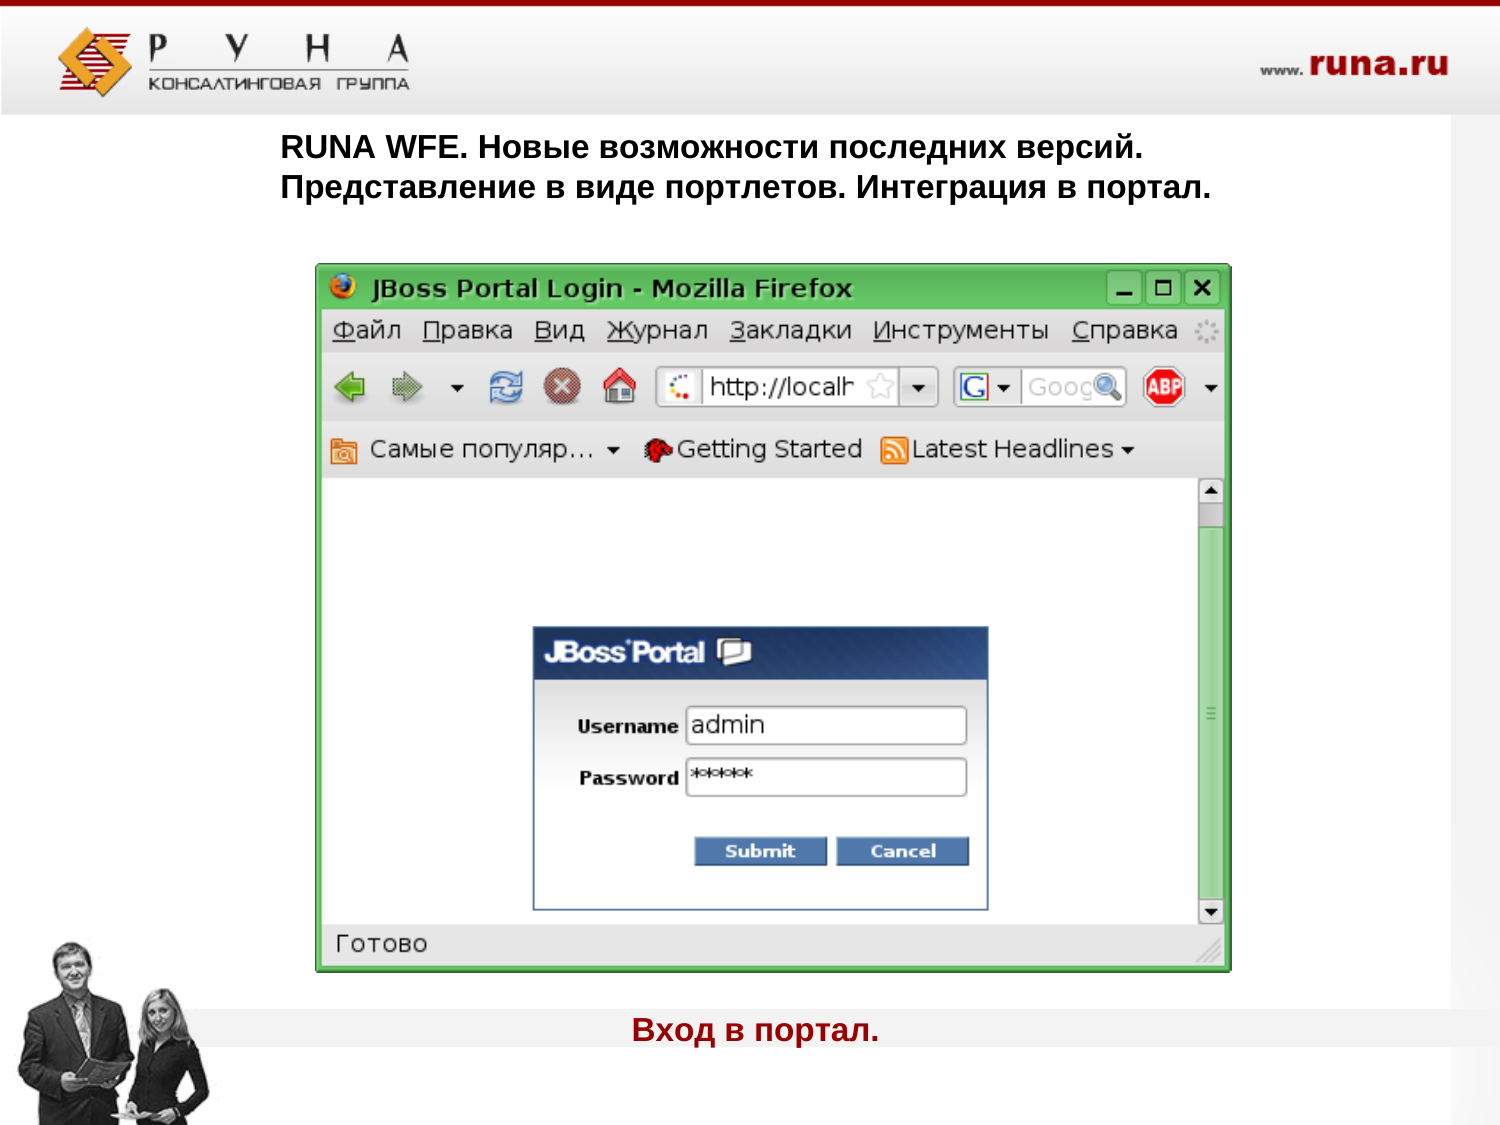

RUNA WFE. Новые возможности последних версий.
Представление в виде портлетов. Интеграция в портал.
Вход в портал.